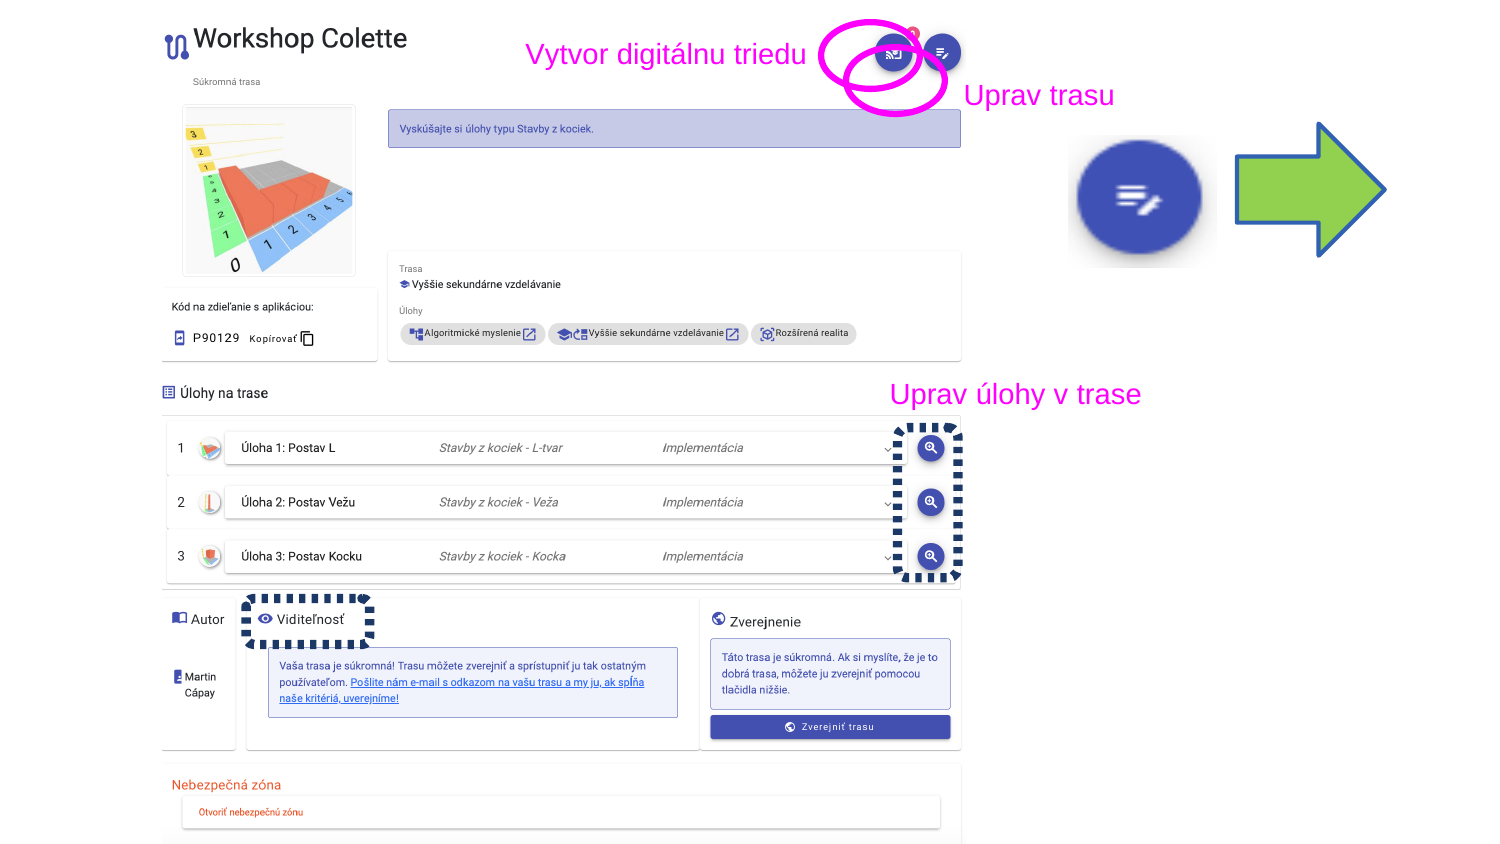

Vytvor digitálnu triedu
Uprav trasu
Uprav úlohy v trase